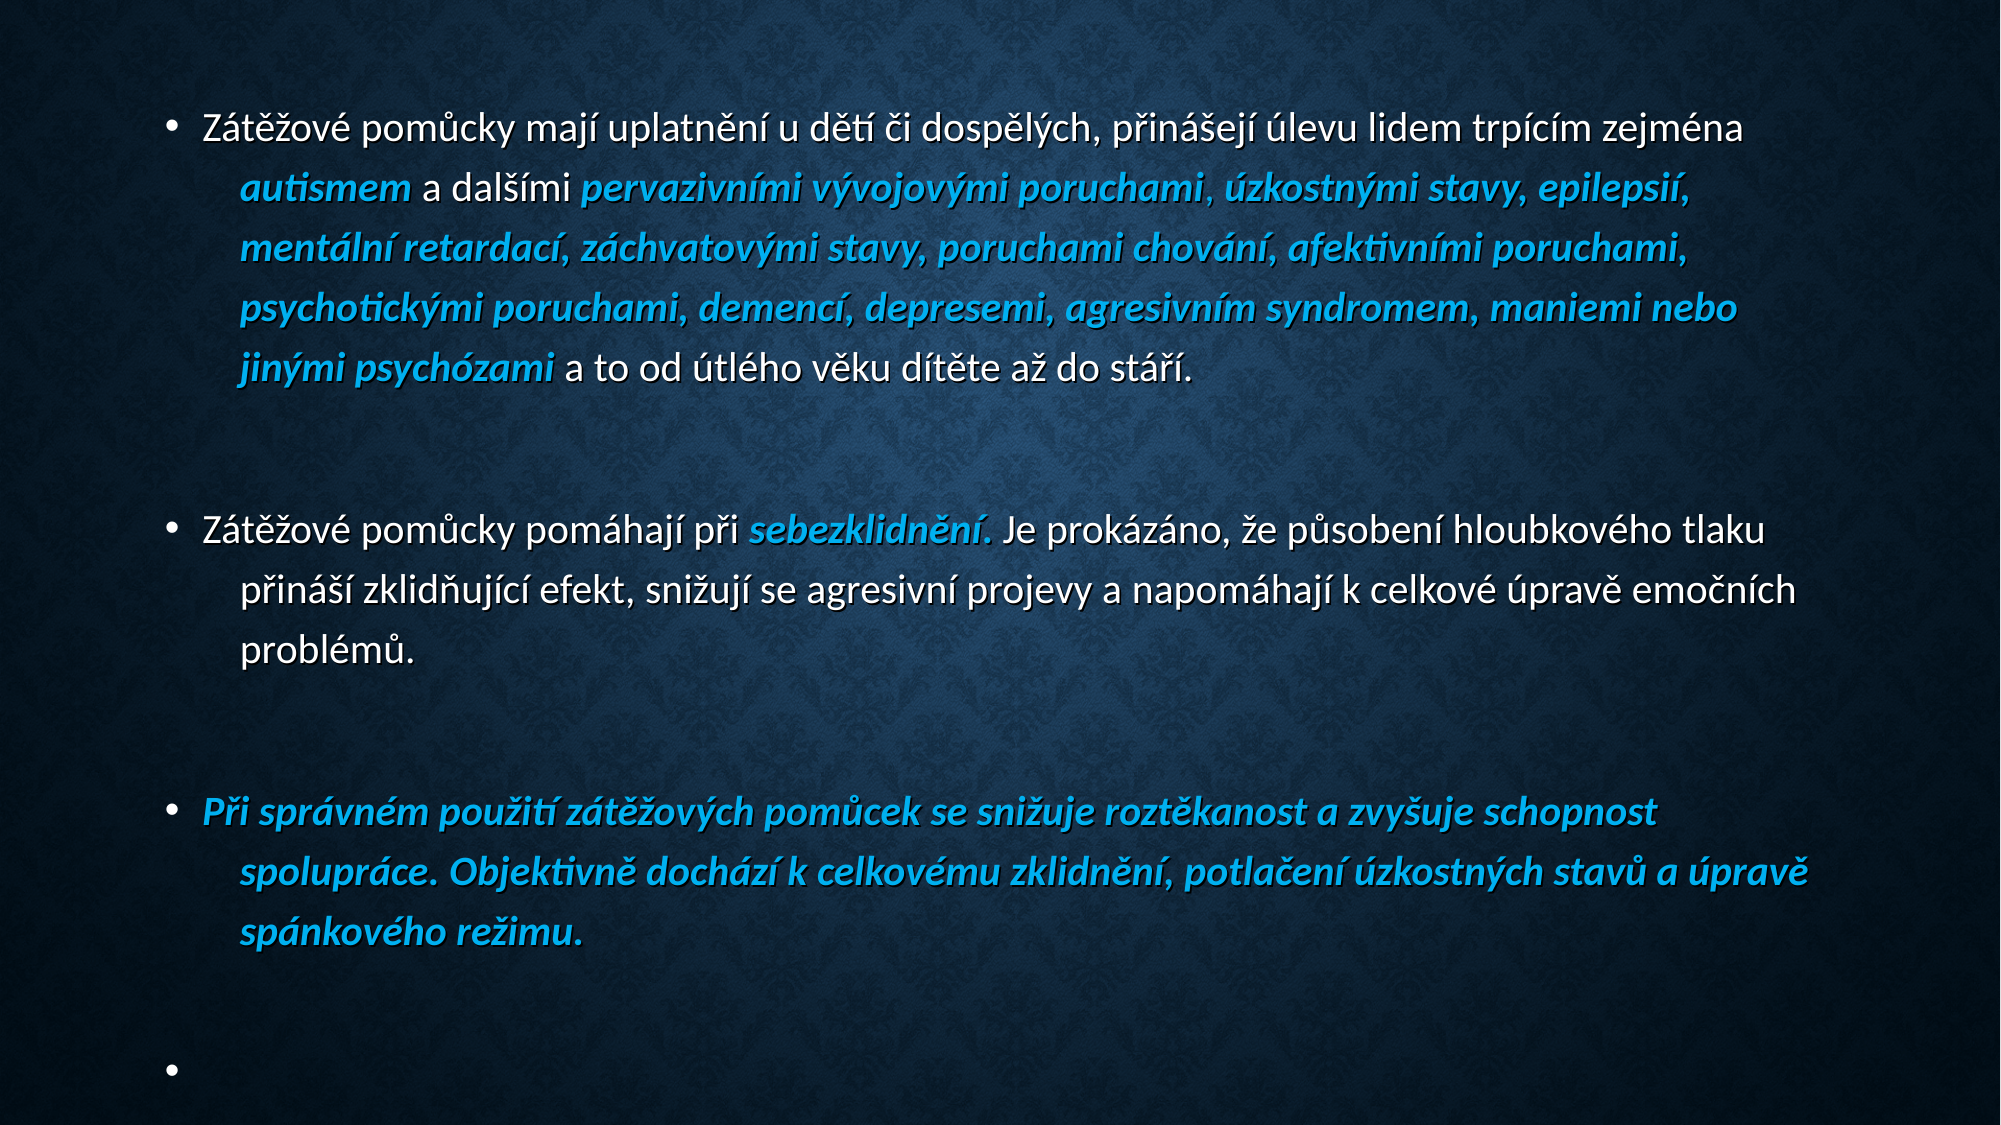

# Zátěžové pomůcky mají uplatnění u dětí či dospělých, přinášejí úlevu lidem trpícím zejména autismem a dalšími pervazivními vývojovými poruchami, úzkostnými stavy, epilepsií, mentální retardací, záchvatovými stavy, poruchami chování, afektivními poruchami, psychotickými poruchami, demencí, depresemi, agresivním syndromem, maniemi nebo jinými psychózami a to od útlého věku dítěte až do stáří.
Zátěžové pomůcky pomáhají při sebezklidnění. Je prokázáno, že působení hloubkového tlaku přináší zklidňující efekt, snižují se agresivní projevy a napomáhají k celkové úpravě emočních problémů.
Při správném použití zátěžových pomůcek se snižuje roztěkanost a zvyšuje schopnost spolupráce. Objektivně dochází k celkovému zklidnění, potlačení úzkostných stavů a úpravě spánkového režimu.